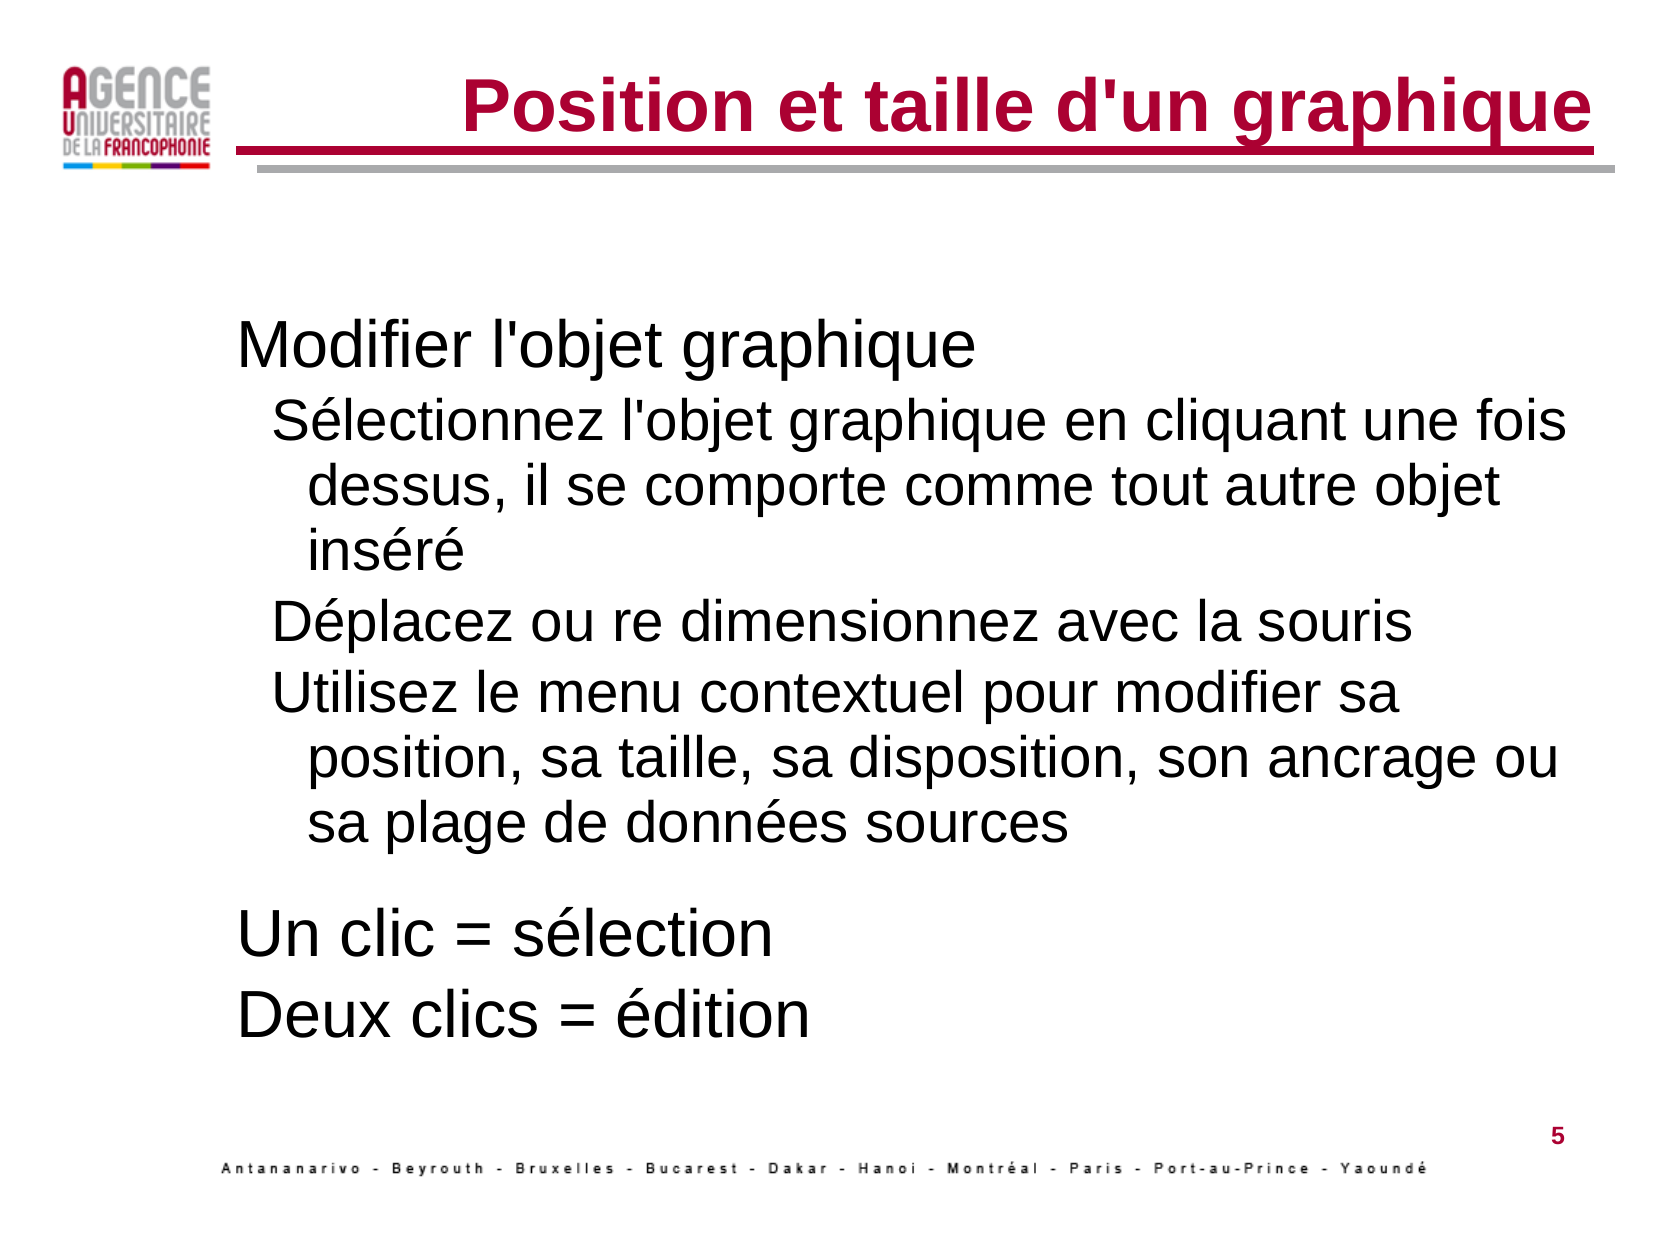

# Position et taille d'un graphique
Modifier l'objet graphique
Sélectionnez l'objet graphique en cliquant une fois dessus, il se comporte comme tout autre objet inséré
Déplacez ou re dimensionnez avec la souris
Utilisez le menu contextuel pour modifier sa position, sa taille, sa disposition, son ancrage ou sa plage de données sources
Un clic = sélection
Deux clics = édition
5